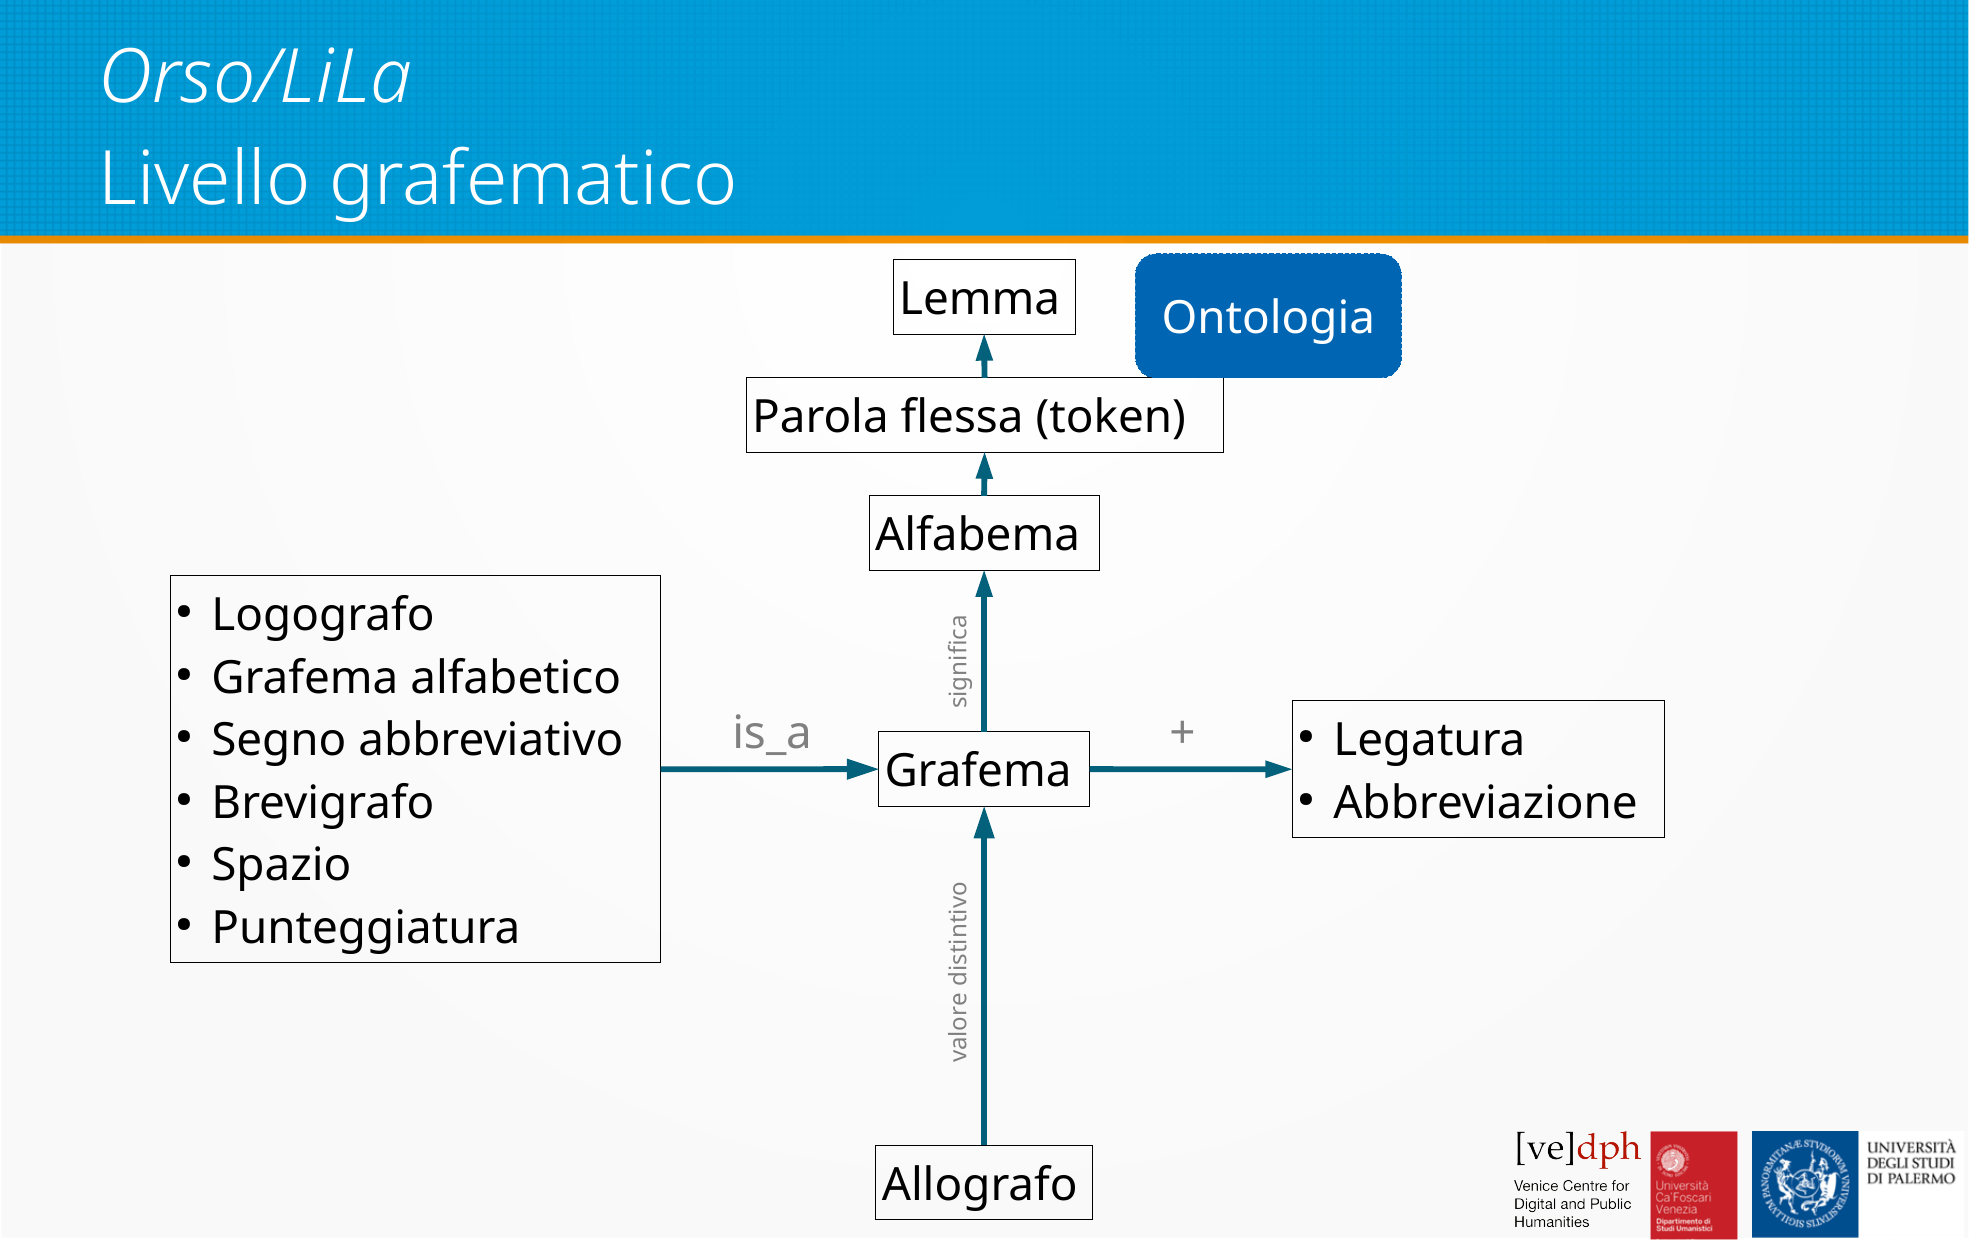

# Orso/LiLa Livello grafematico
Ontologia
Lemma
Parola flessa (token)
Alfabema
Logografo
Grafema alfabetico
Segno abbreviativo
Brevigrafo
Spazio
Punteggiatura
significa
is_a
+
Legatura
Abbreviazione
Grafema
valore distintivo
Allografo